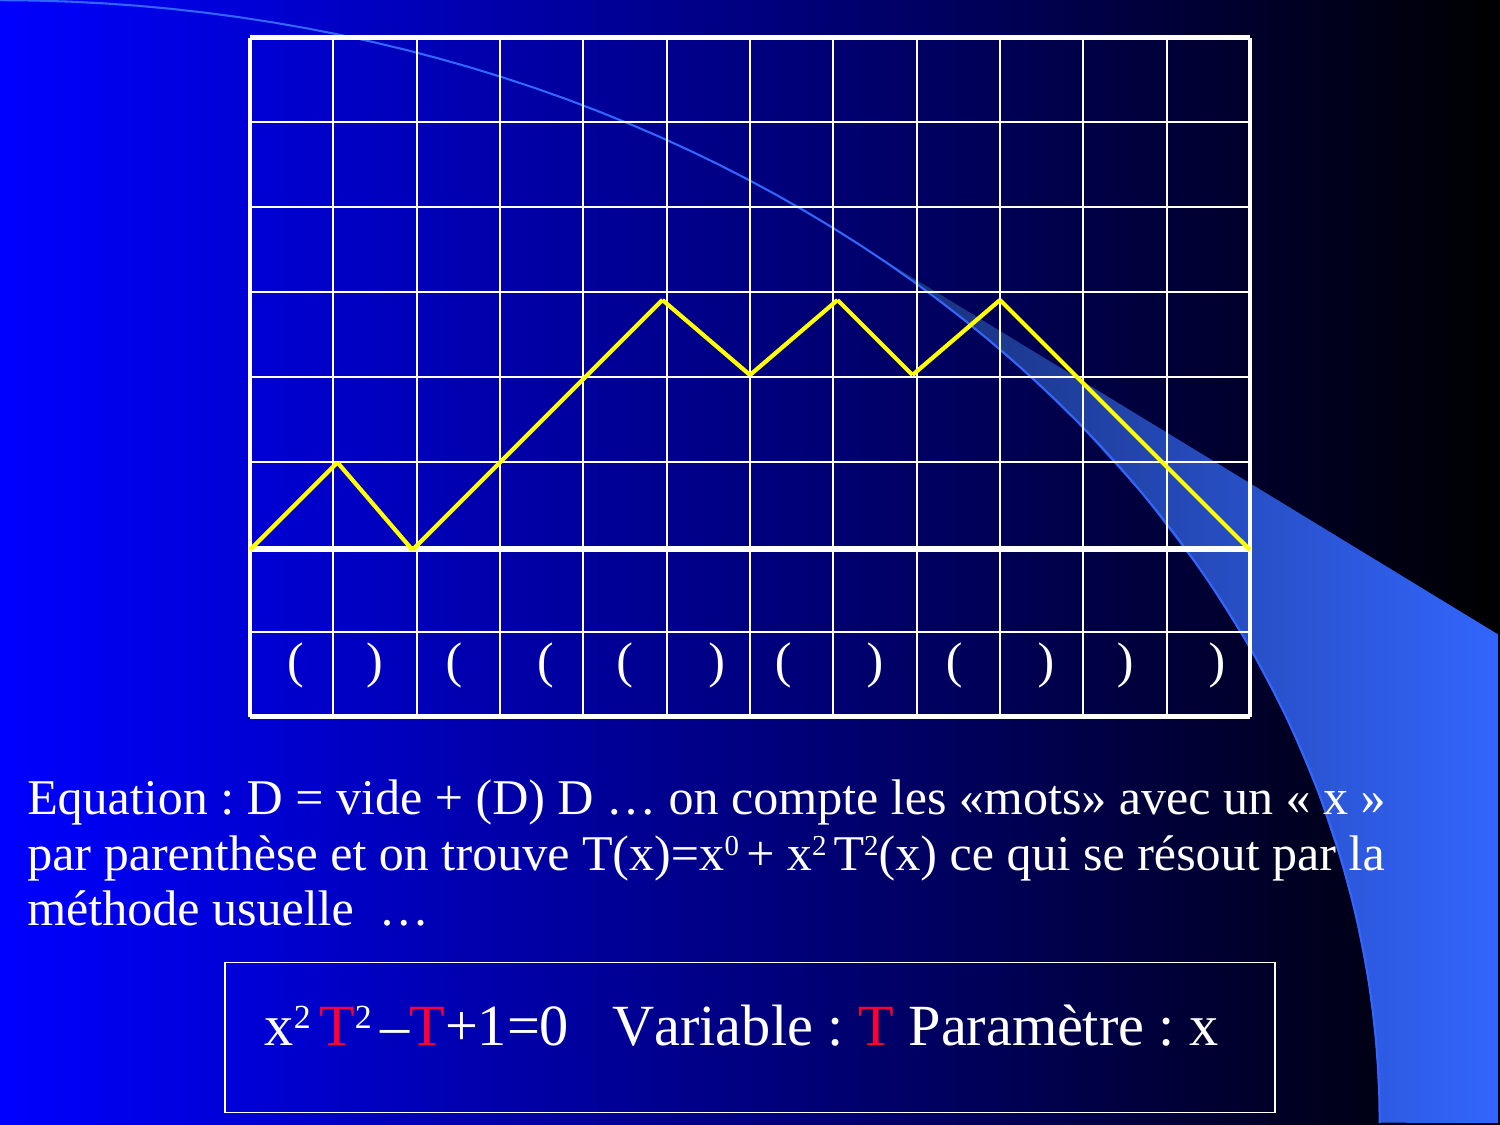

( ) ( ( ( ) ( ) ( ) ) )
Equation : D = vide + (D) D … on compte les «mots» avec un « x »
par parenthèse et on trouve T(x)=x0 + x2 T2(x) ce qui se résout par la
méthode usuelle …
x2 T2 –T+1=0 Variable : T Paramètre : x